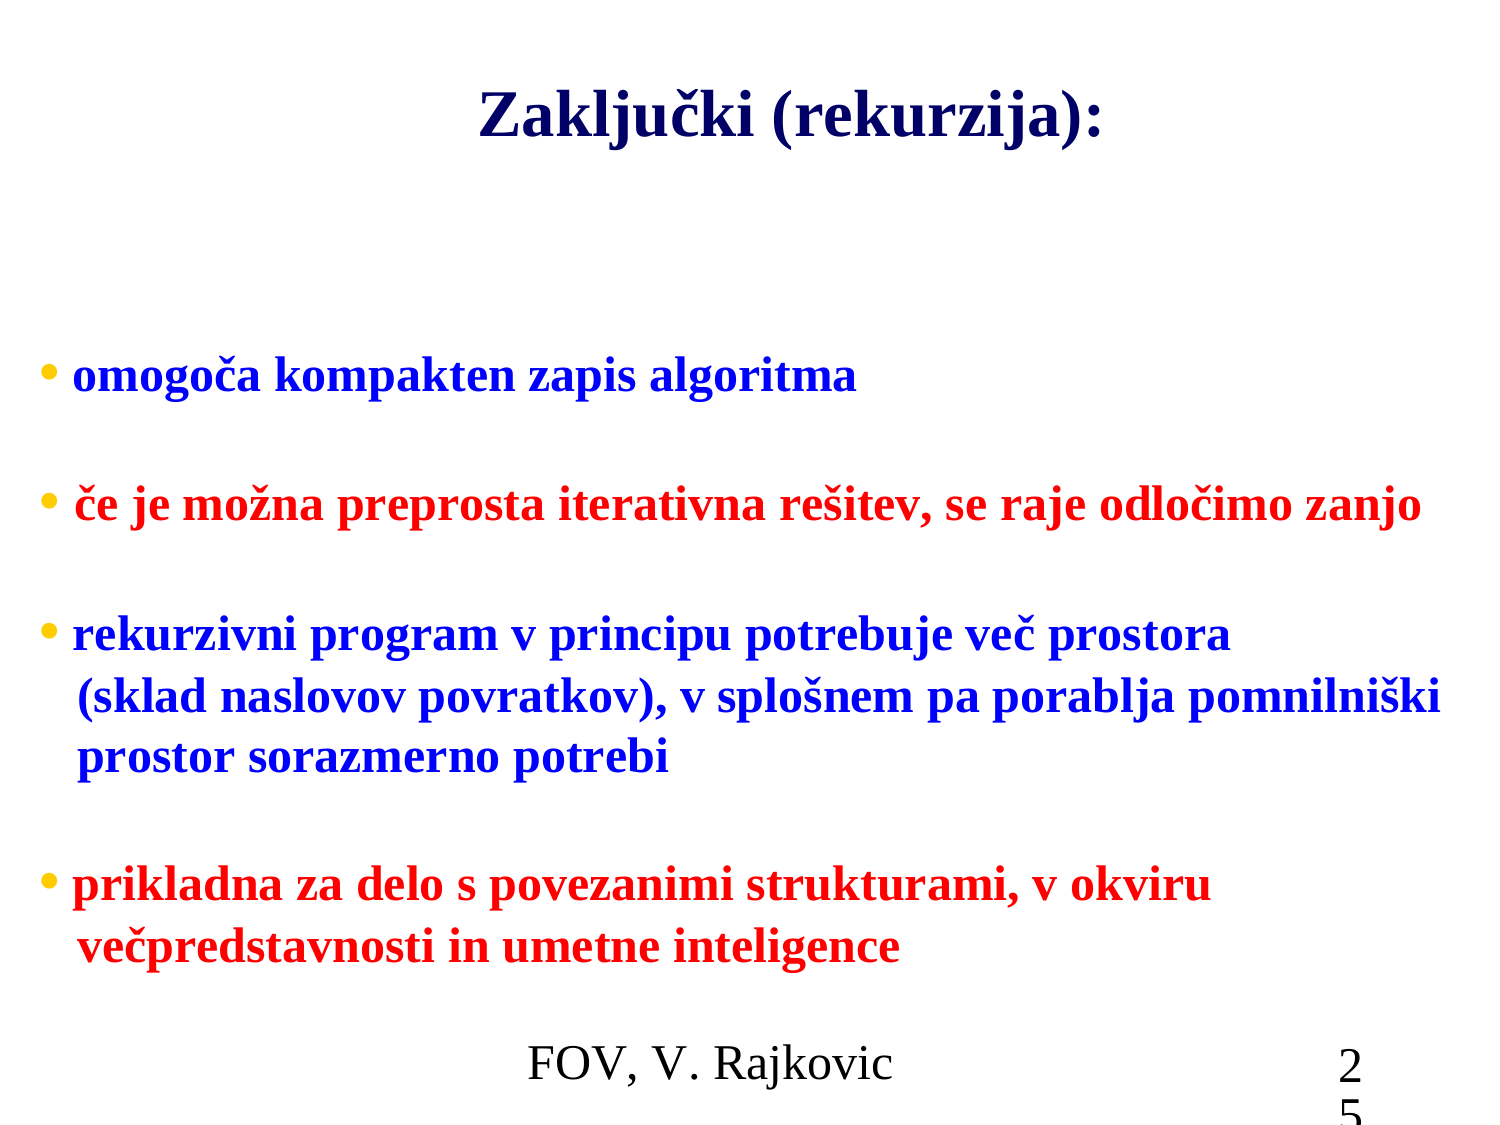

Zaključki (rekurzija):
• omogoča kompakten zapis algoritma
• če je možna preprosta iterativna rešitev, se raje odločimo zanjo
• rekurzivni program v principu potrebuje več prostora
 (sklad naslovov povratkov), v splošnem pa porablja pomnilniški
 prostor sorazmerno potrebi
• prikladna za delo s povezanimi strukturami, v okviru
 večpredstavnosti in umetne inteligence
FOV, V. Rajkovic
25